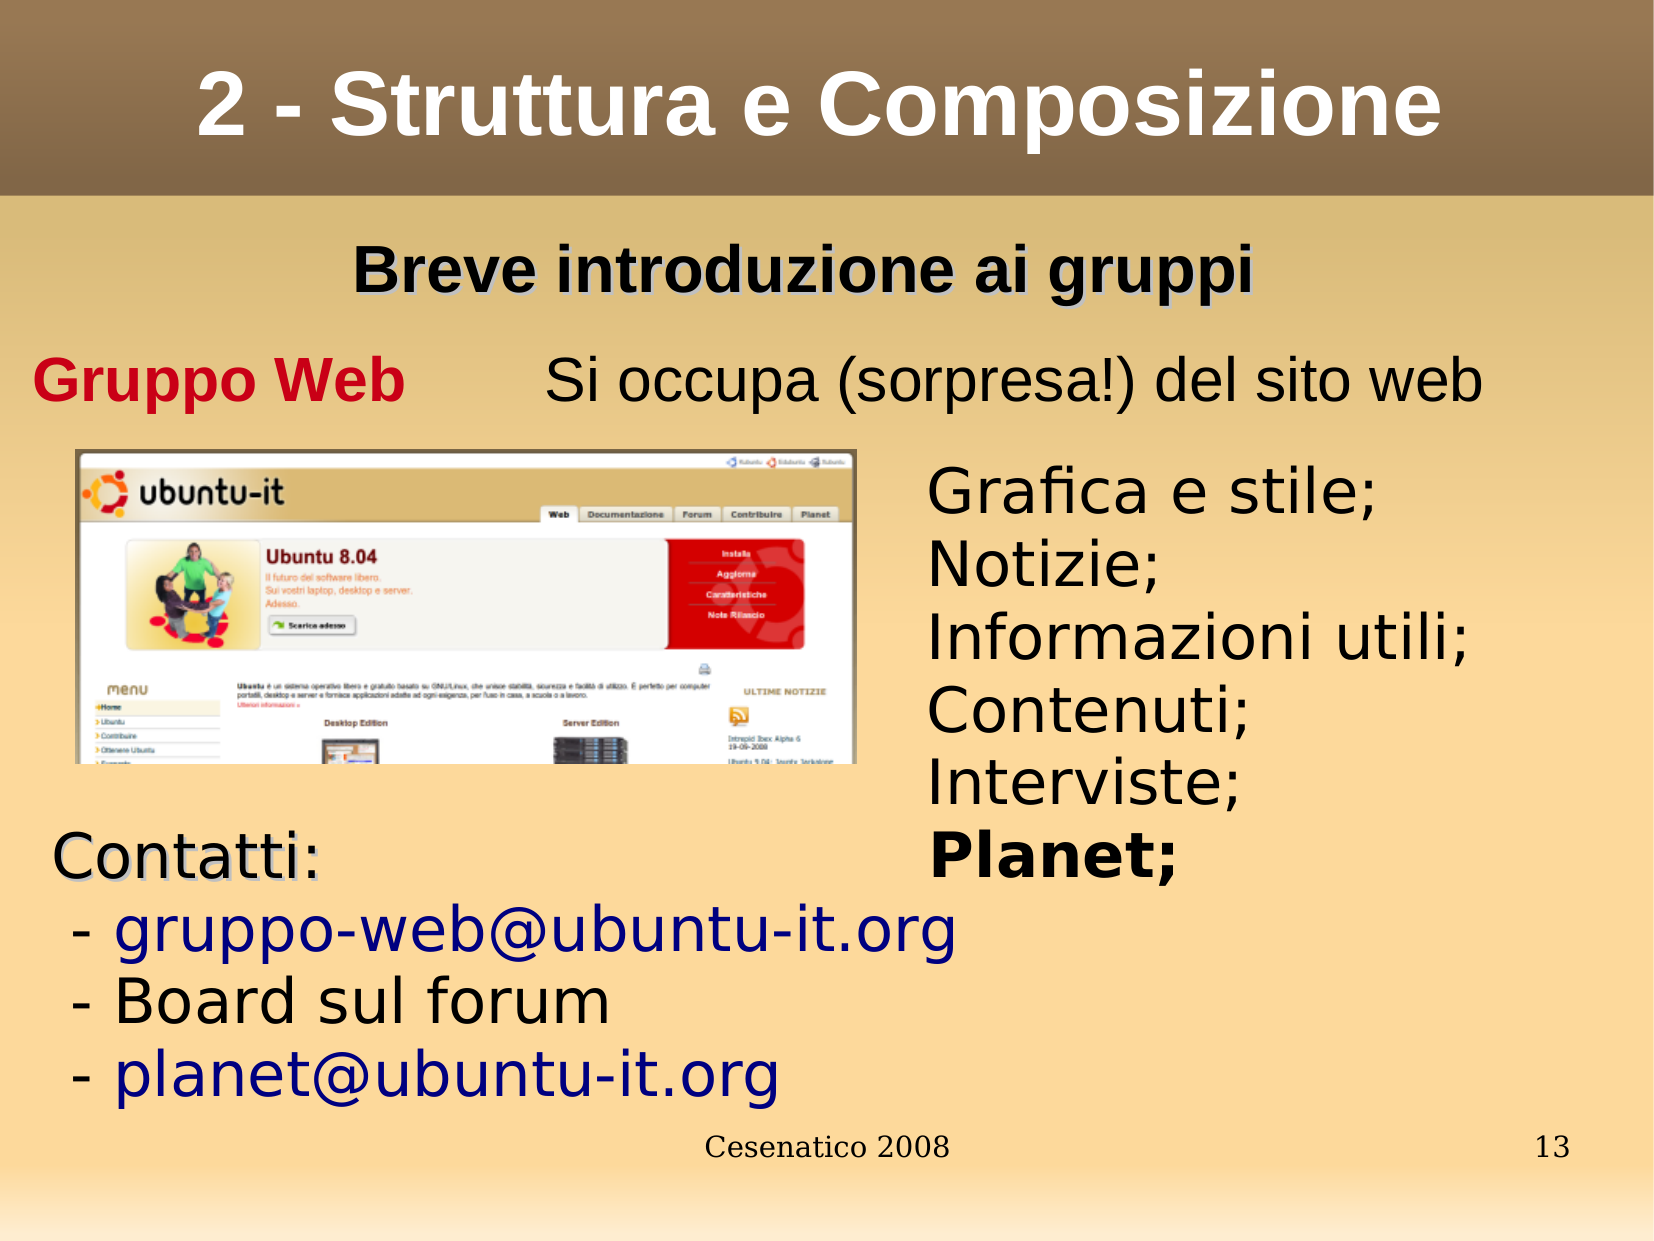

# 2 - Struttura e Composizione
Breve introduzione ai gruppi
 Gruppo Web
Si occupa (sorpresa!) del sito web
 Grafica e stile;
 Notizie;
 Informazioni utili;
 Contenuti;
 Interviste;
 Planet;
Contatti:
 - gruppo-web@ubuntu-it.org
 - Board sul forum
 - planet@ubuntu-it.org
Cesenatico 2008
13